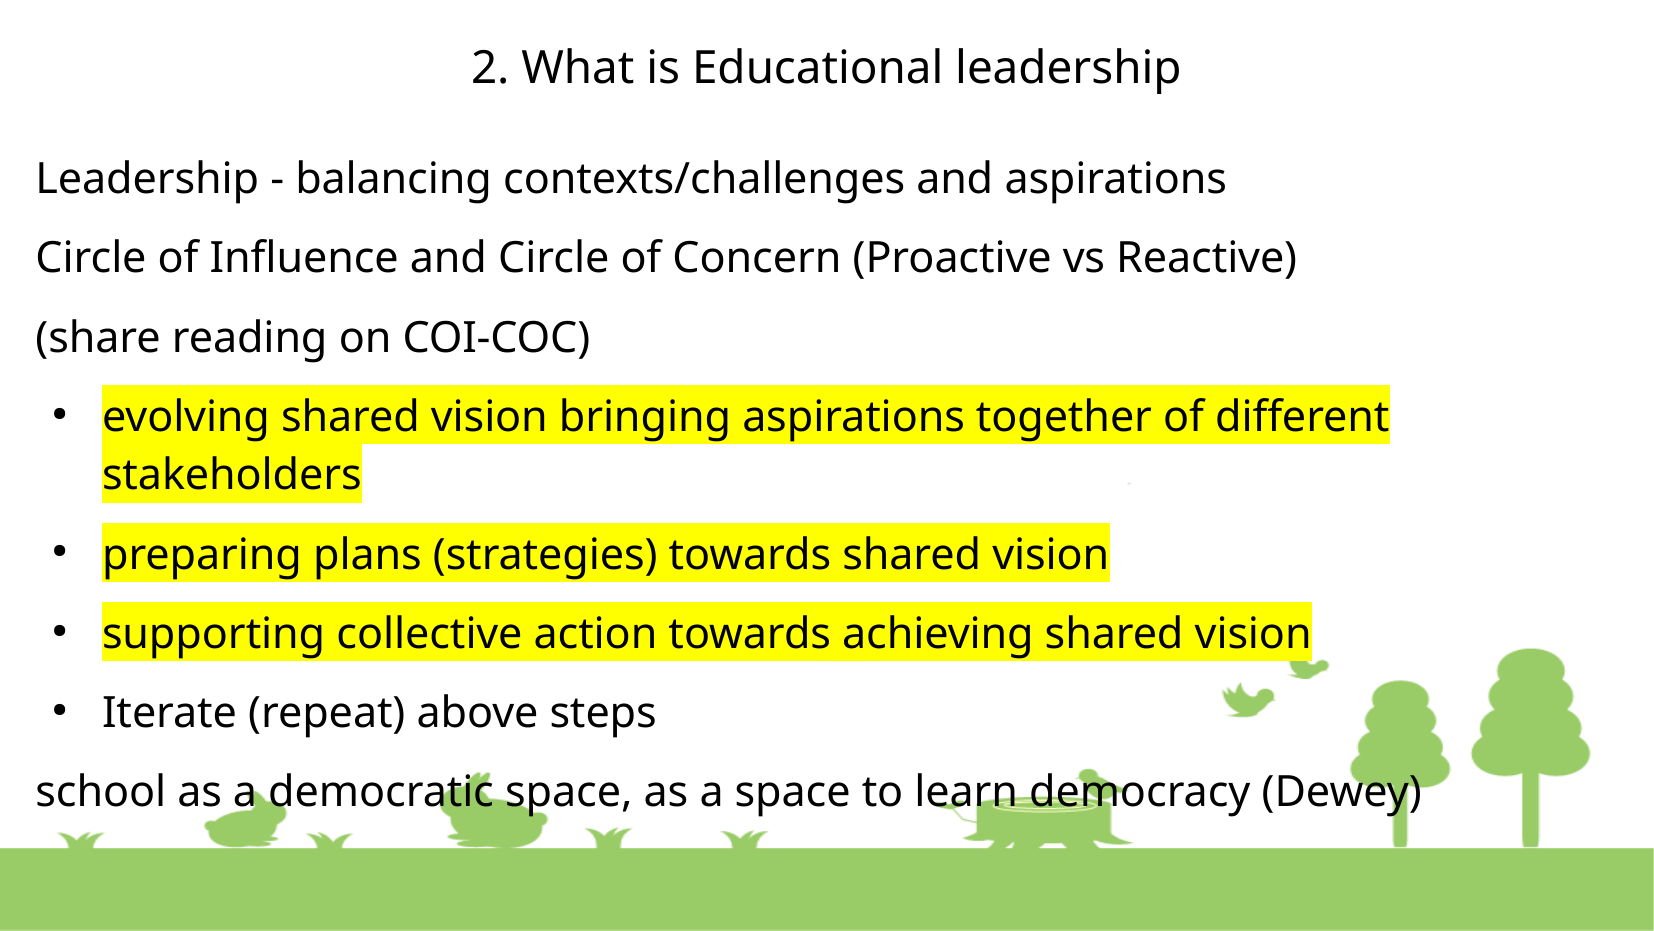

# 2. What is Educational leadership
Leadership - balancing contexts/challenges and aspirations
Circle of Influence and Circle of Concern (Proactive vs Reactive)
(share reading on COI-COC)
evolving shared vision bringing aspirations together of different stakeholders
preparing plans (strategies) towards shared vision
supporting collective action towards achieving shared vision
Iterate (repeat) above steps
school as a democratic space, as a space to learn democracy (Dewey)